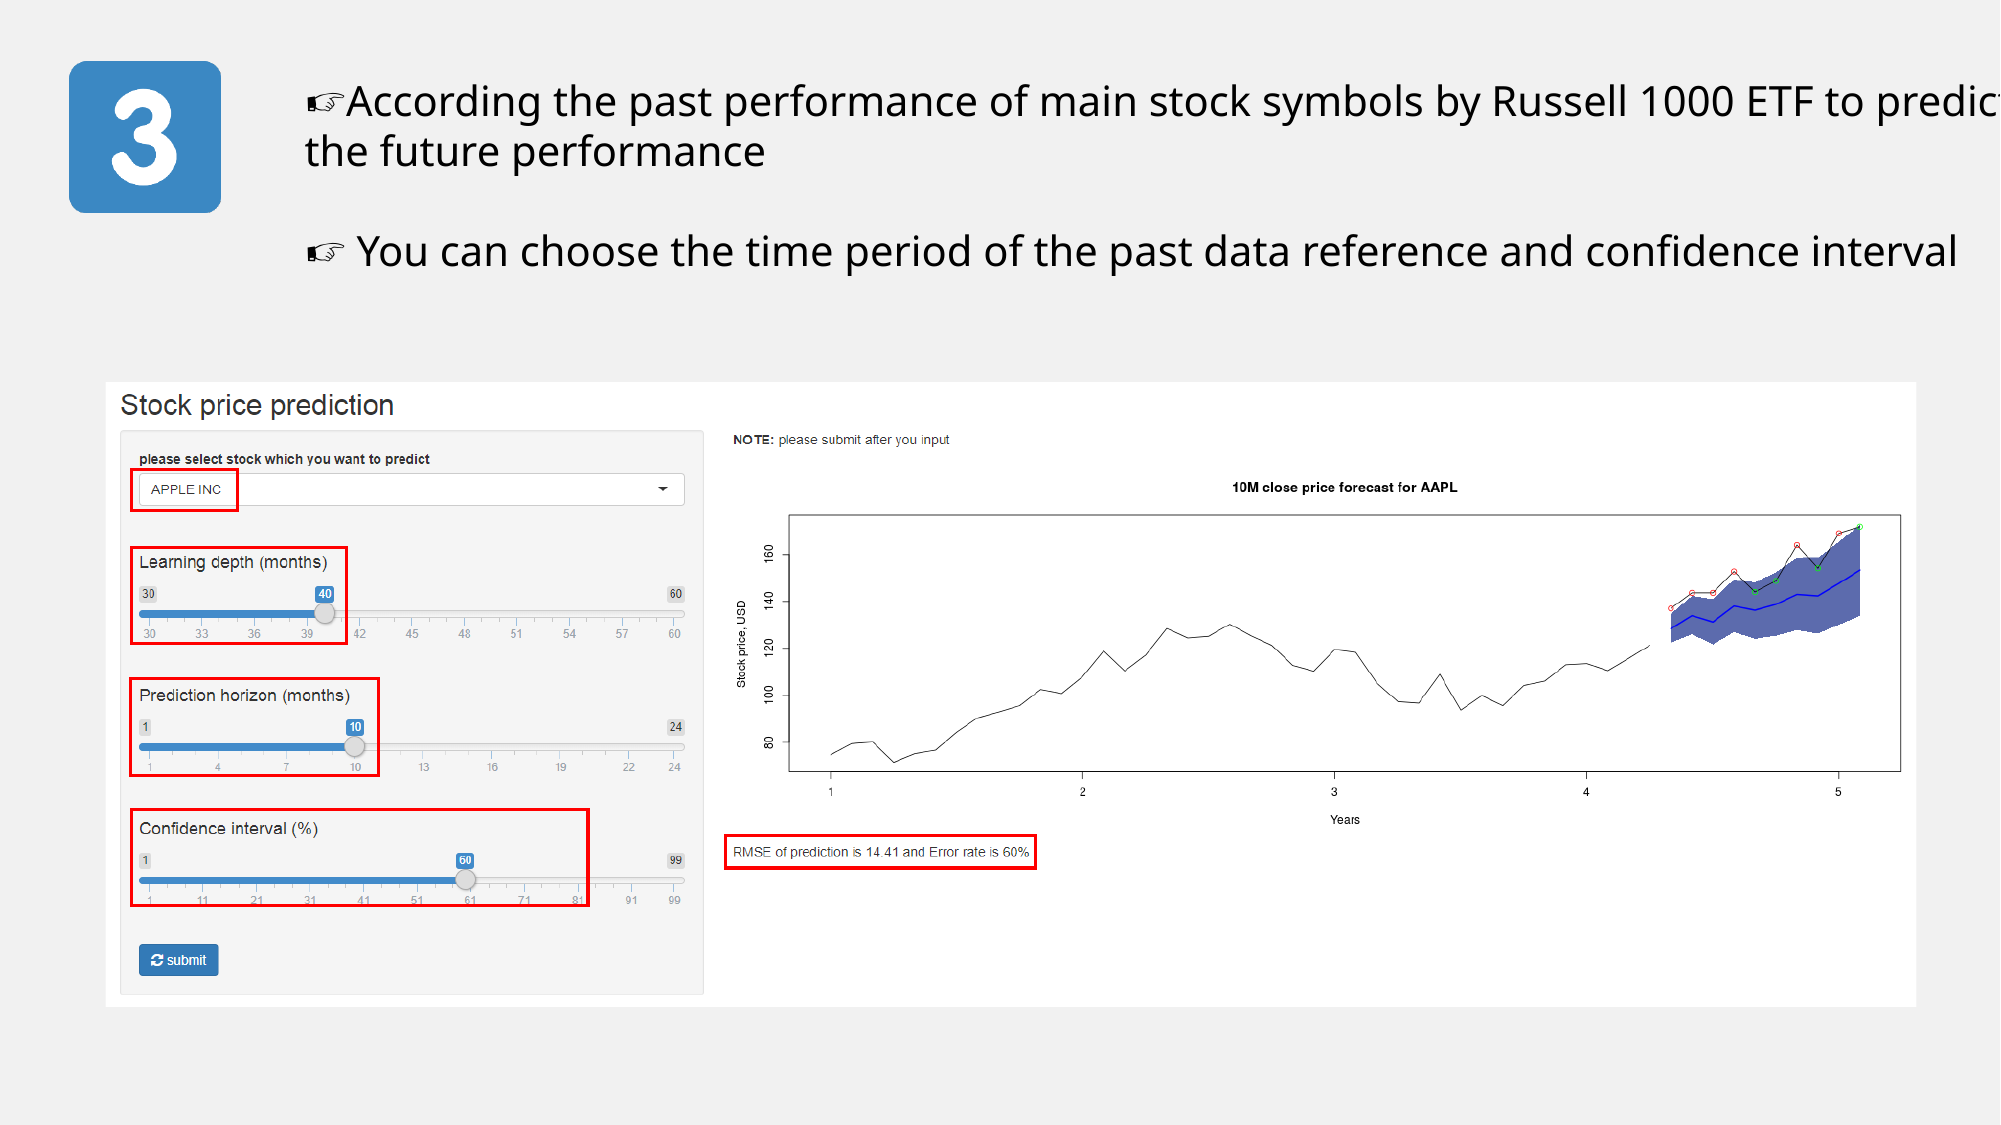

According the past performance of main stock symbols by Russell 1000 ETF to predict the future performance
 You can choose the time period of the past data reference and confidence interval